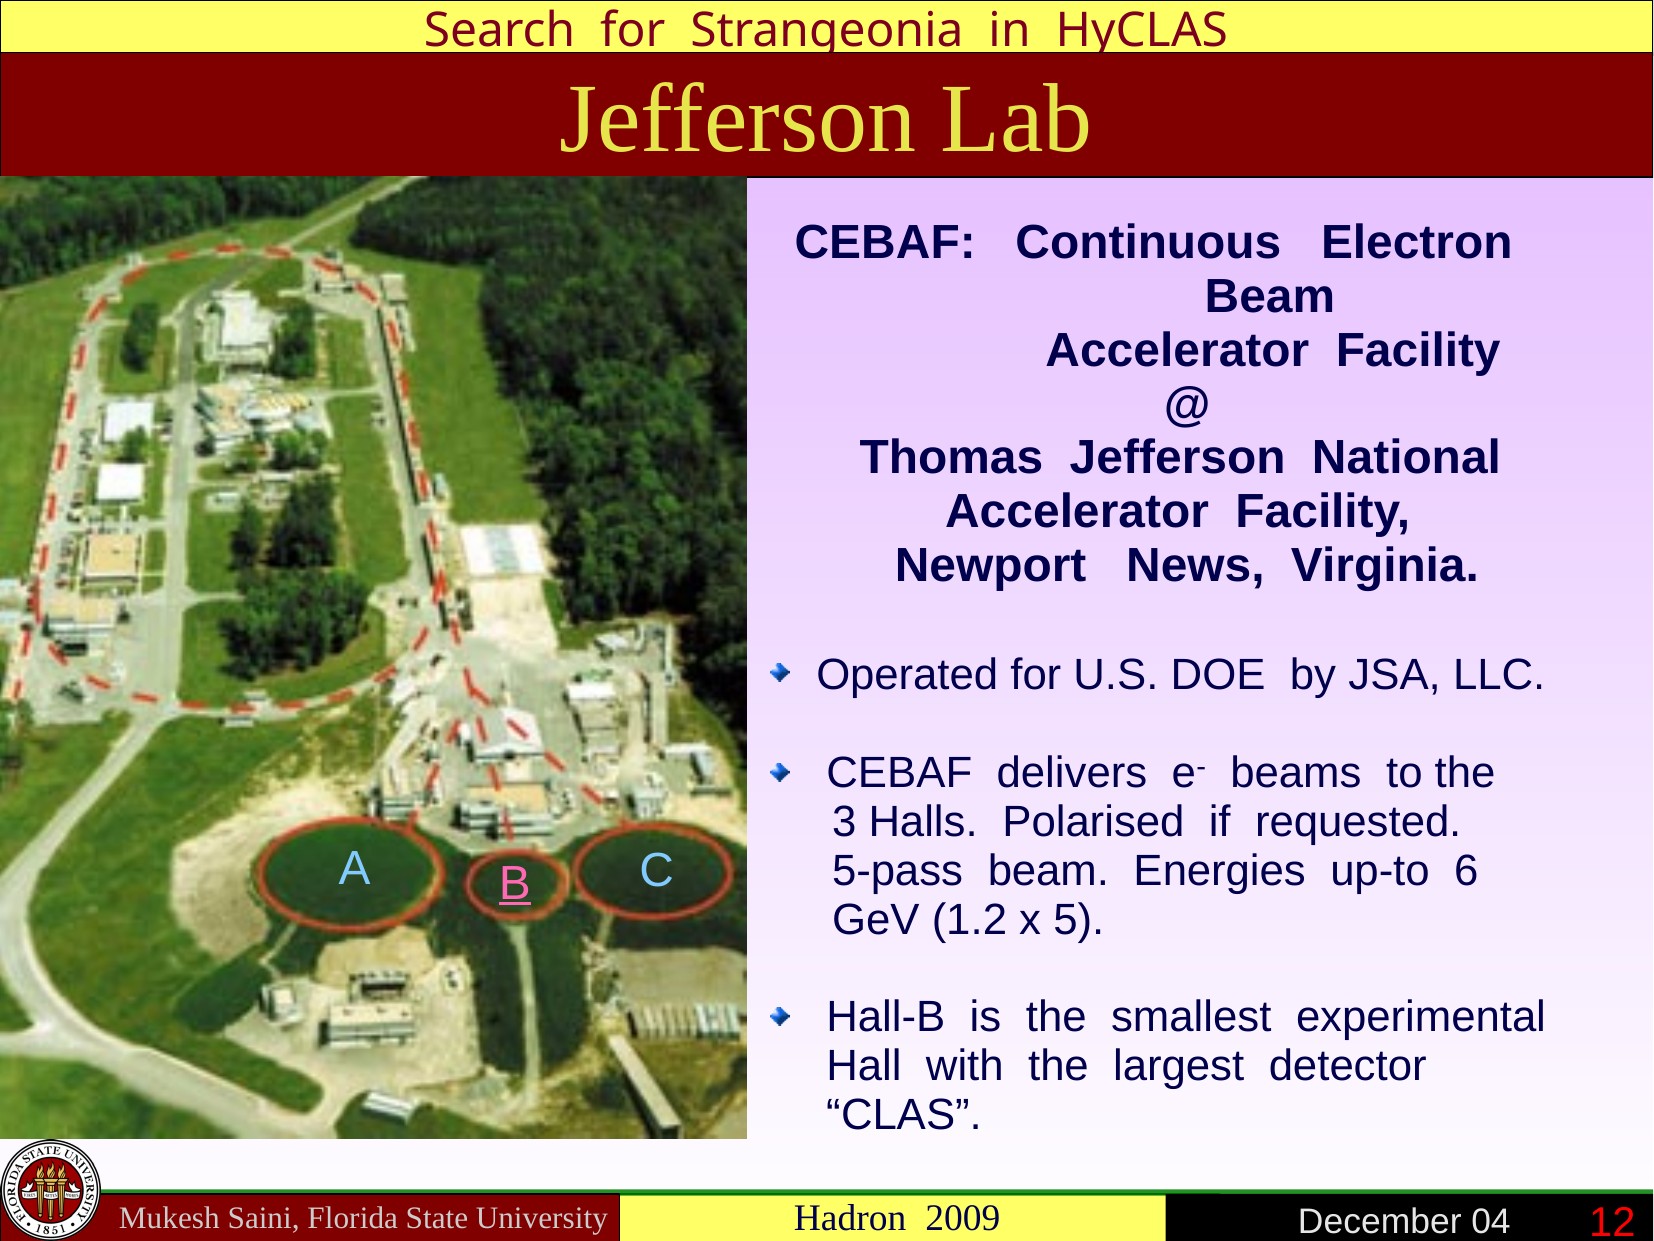

Jefferson Lab
CEBAF: Continuous Electron Beam
 Accelerator Facility
@
 Thomas Jefferson National Accelerator Facility,
Newport News, Virginia.
 Operated for U.S. DOE by JSA, LLC.
 CEBAF delivers e- beams to the 3 Halls. Polarised if requested. 5-pass beam. Energies up-to 6 GeV (1.2 x 5).
 Hall-B is the smallest experimental
 Hall with the largest detector
 “CLAS”.
A
C
B